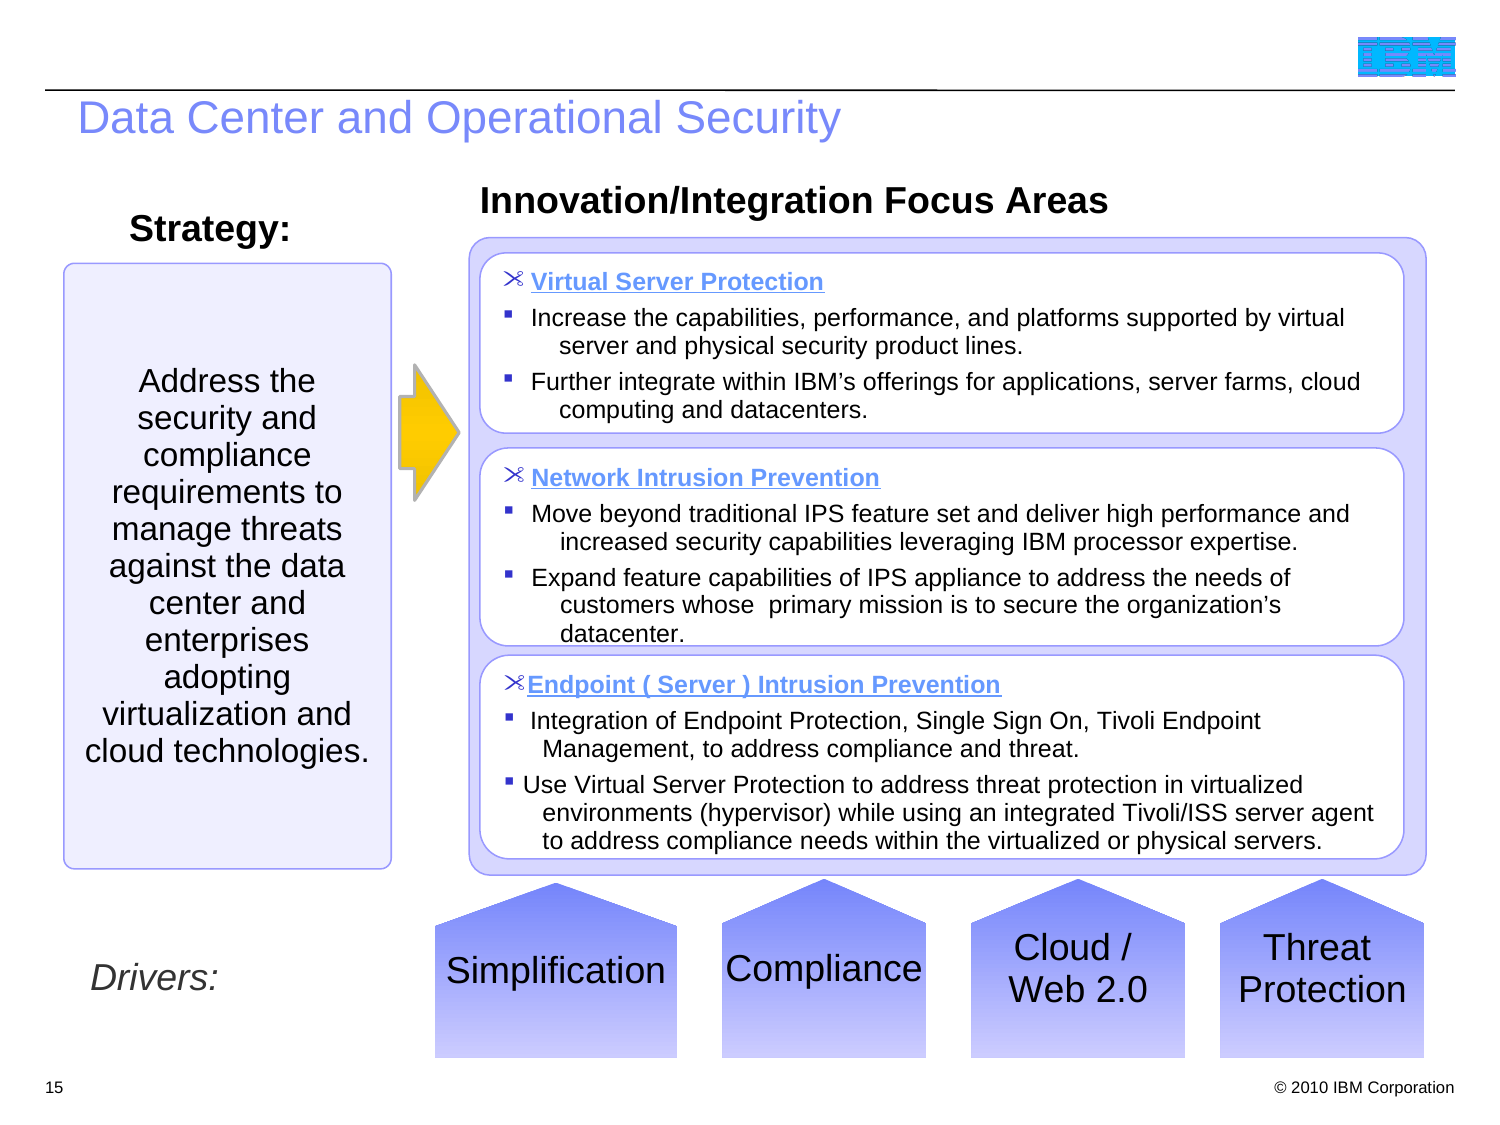

# Data Center and Operational Security
Innovation/Integration Focus Areas
Strategy:
Virtual Server Protection
Increase the capabilities, performance, and platforms supported by virtual server and physical security product lines.
Further integrate within IBM’s offerings for applications, server farms, cloud computing and datacenters.
Address the security and compliance requirements to manage threats against the data center and enterprises adopting virtualization and cloud technologies.
Network Intrusion Prevention
Move beyond traditional IPS feature set and deliver high performance and increased security capabilities leveraging IBM processor expertise.
Expand feature capabilities of IPS appliance to address the needs of customers whose primary mission is to secure the organization’s datacenter.
Endpoint ( Server ) Intrusion Prevention
 Integration of Endpoint Protection, Single Sign On, Tivoli Endpoint Management, to address compliance and threat.
Use Virtual Server Protection to address threat protection in virtualized environments (hypervisor) while using an integrated Tivoli/ISS server agent to address compliance needs within the virtualized or physical servers.
Simplification
Cloud /
Web 2.0
Compliance
Threat
Protection
Drivers:
15